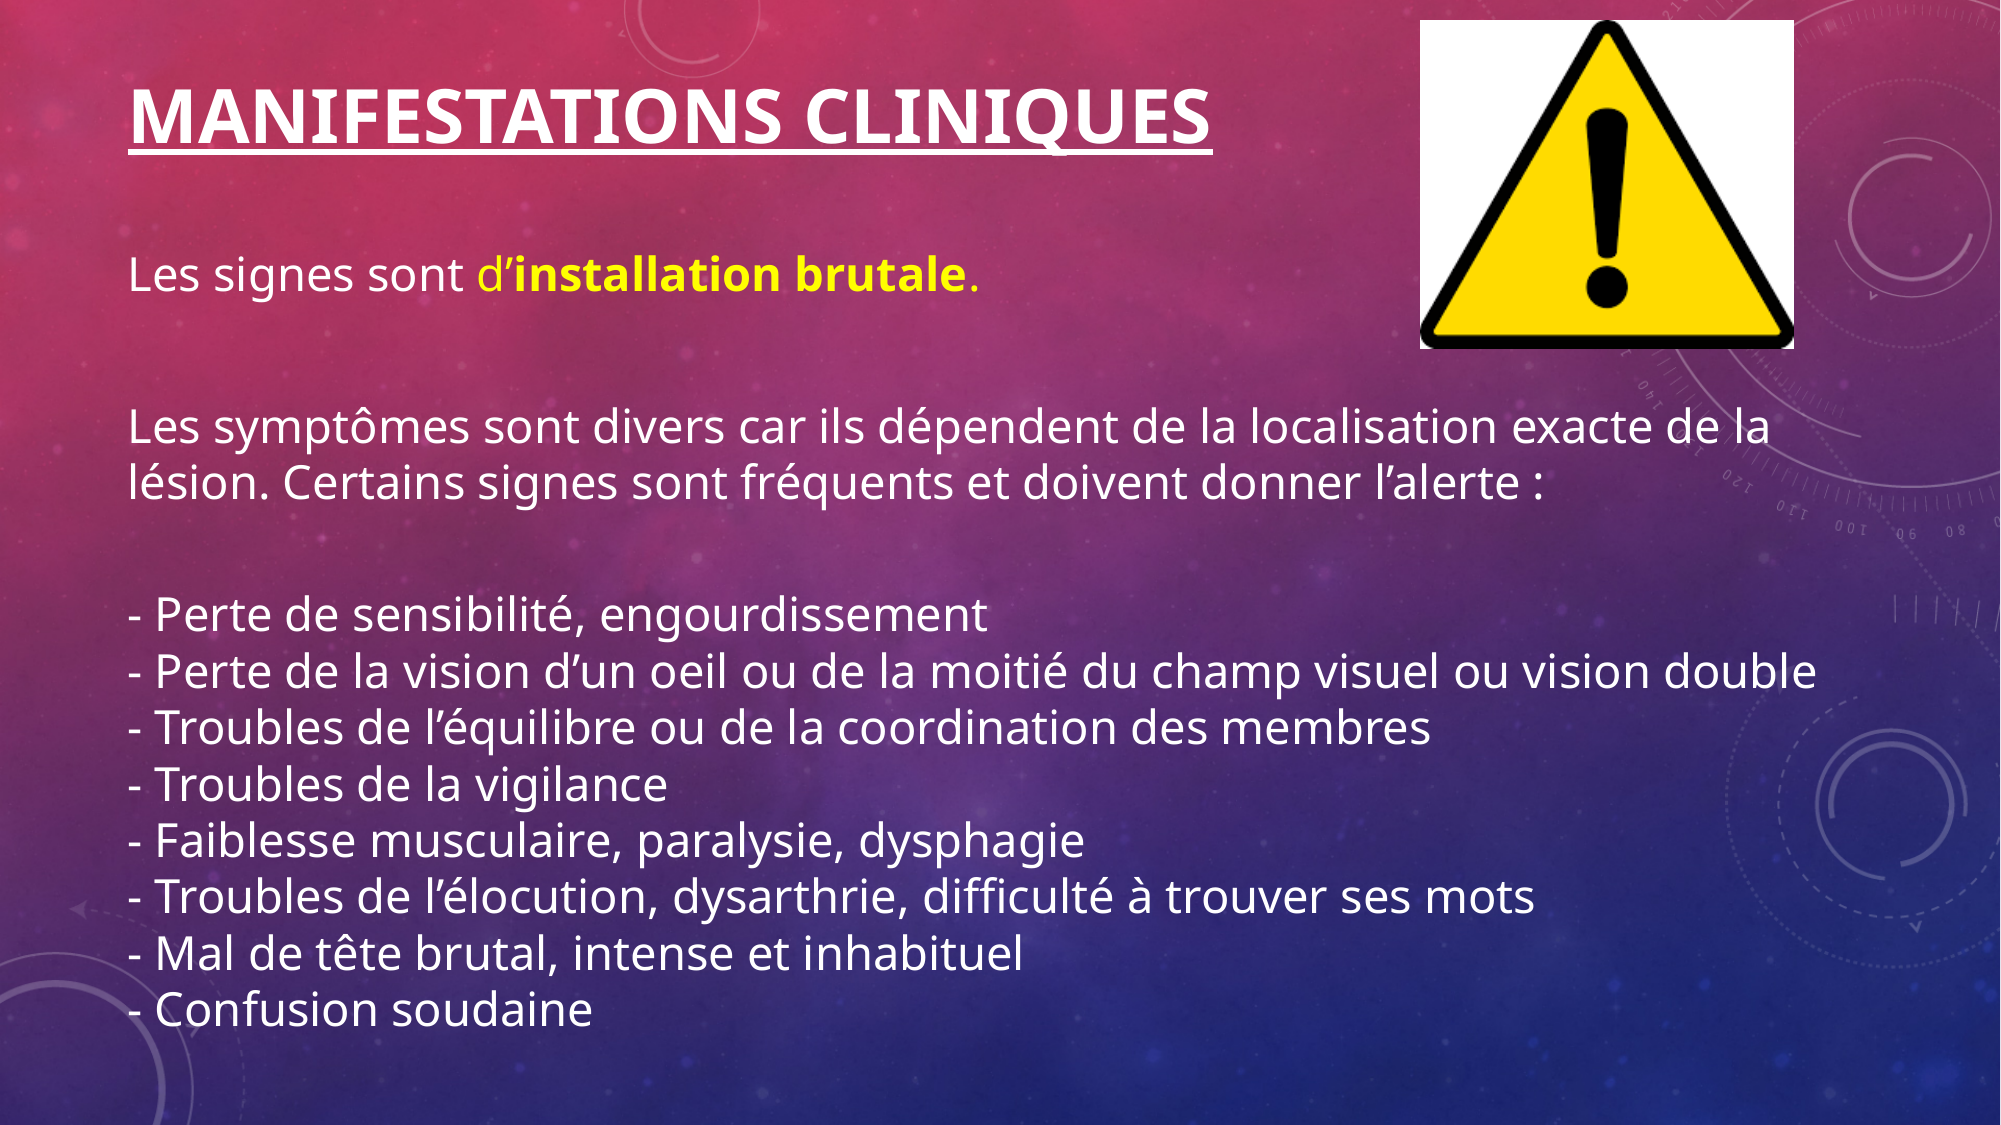

# Manifestations cliniques
Les signes sont d’installation brutale.
Les symptômes sont divers car ils dépendent de la localisation exacte de la lésion. Certains signes sont fréquents et doivent donner l’alerte :
- Perte de sensibilité, engourdissement
- Perte de la vision d’un oeil ou de la moitié du champ visuel ou vision double
- Troubles de l’équilibre ou de la coordination des membres
- Troubles de la vigilance
- Faiblesse musculaire, paralysie, dysphagie
- Troubles de l’élocution, dysarthrie, difficulté à trouver ses mots
- Mal de tête brutal, intense et inhabituel
- Confusion soudaine